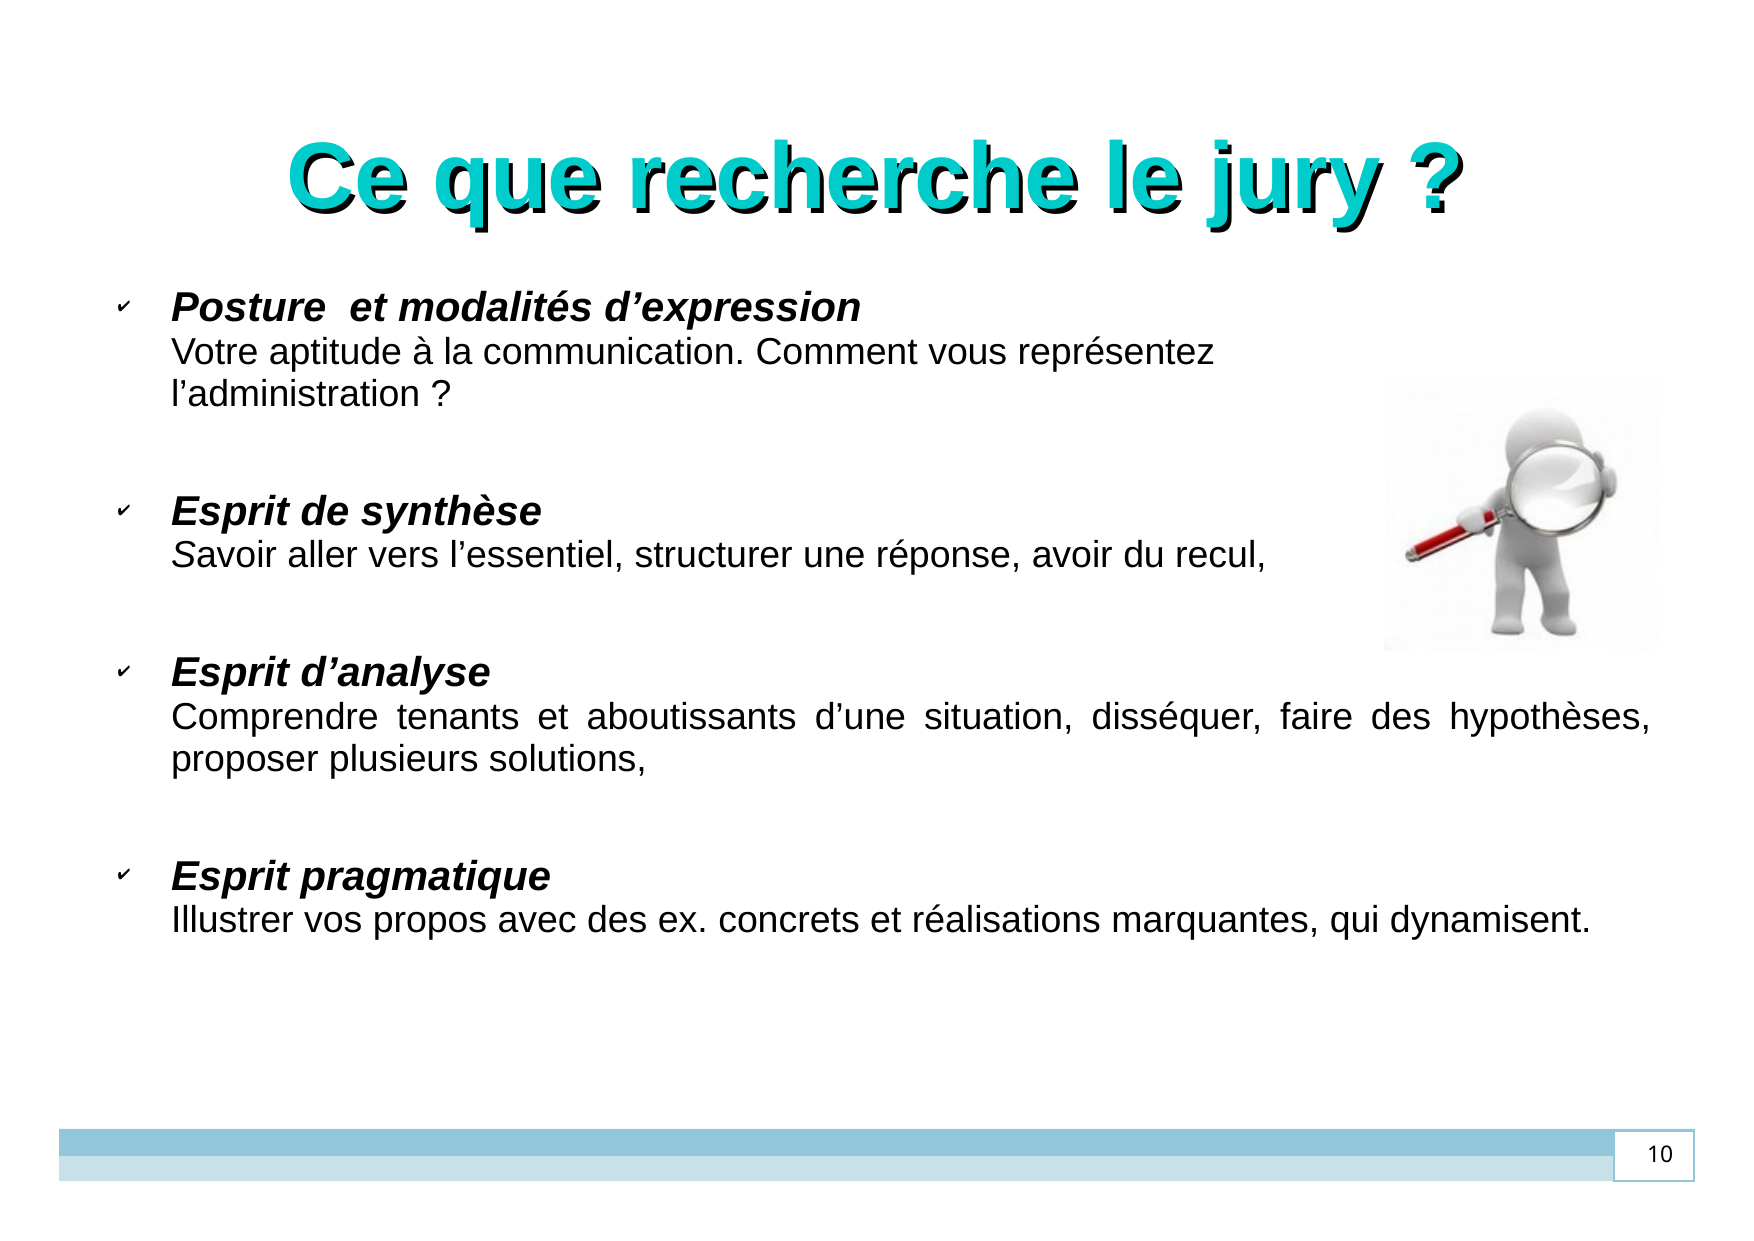

# Ce que recherche le jury ?
Posture  et modalités d’expression
Votre aptitude à la communication. Comment vous représentez
l’administration ?
Esprit de synthèse
Savoir aller vers l’essentiel, structurer une réponse, avoir du recul,
Esprit d’analyse
Comprendre tenants et aboutissants d’une situation, disséquer, faire des hypothèses, proposer plusieurs solutions,
Esprit pragmatique
Illustrer vos propos avec des ex. concrets et réalisations marquantes, qui dynamisent.